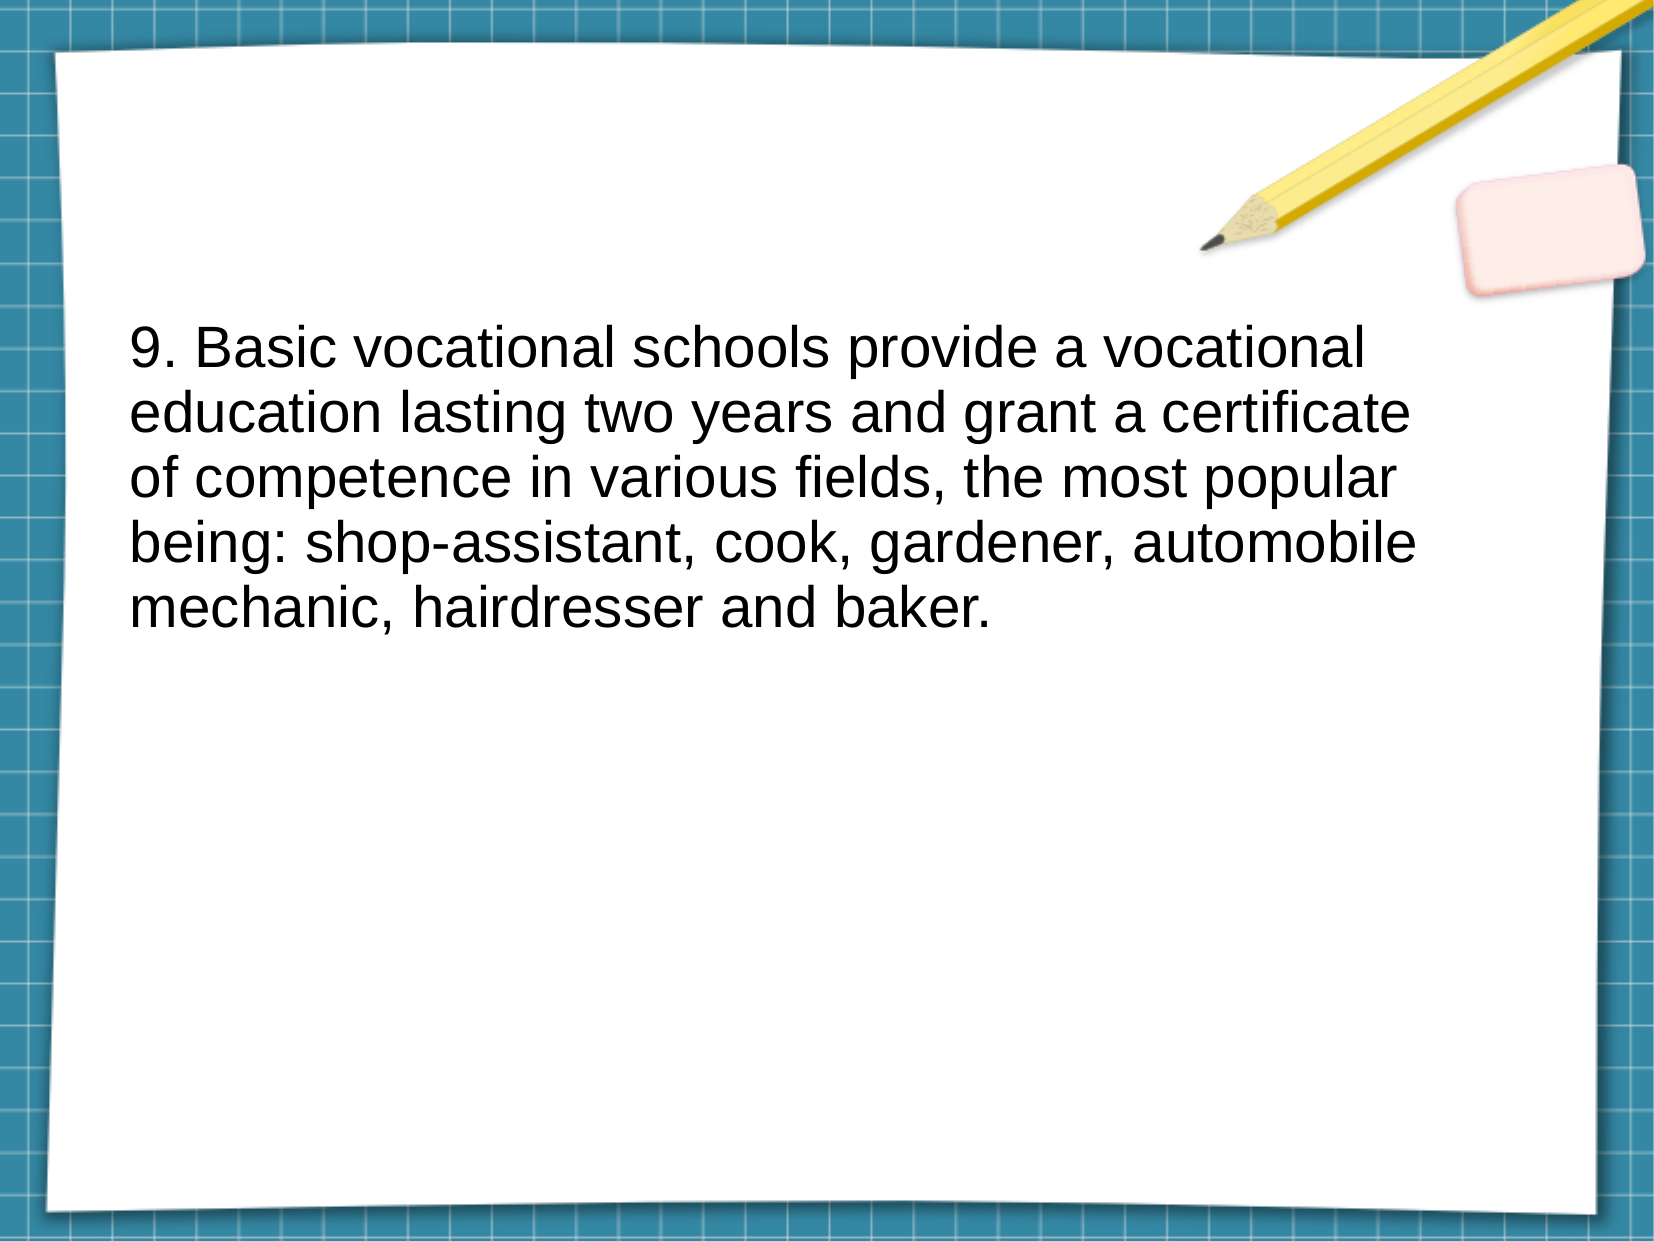

# 9. Basic vocational schools provide a vocational education lasting two years and grant a certificate of competence in various fields, the most popular being: shop-assistant, cook, gardener, automobile mechanic, hairdresser and baker.